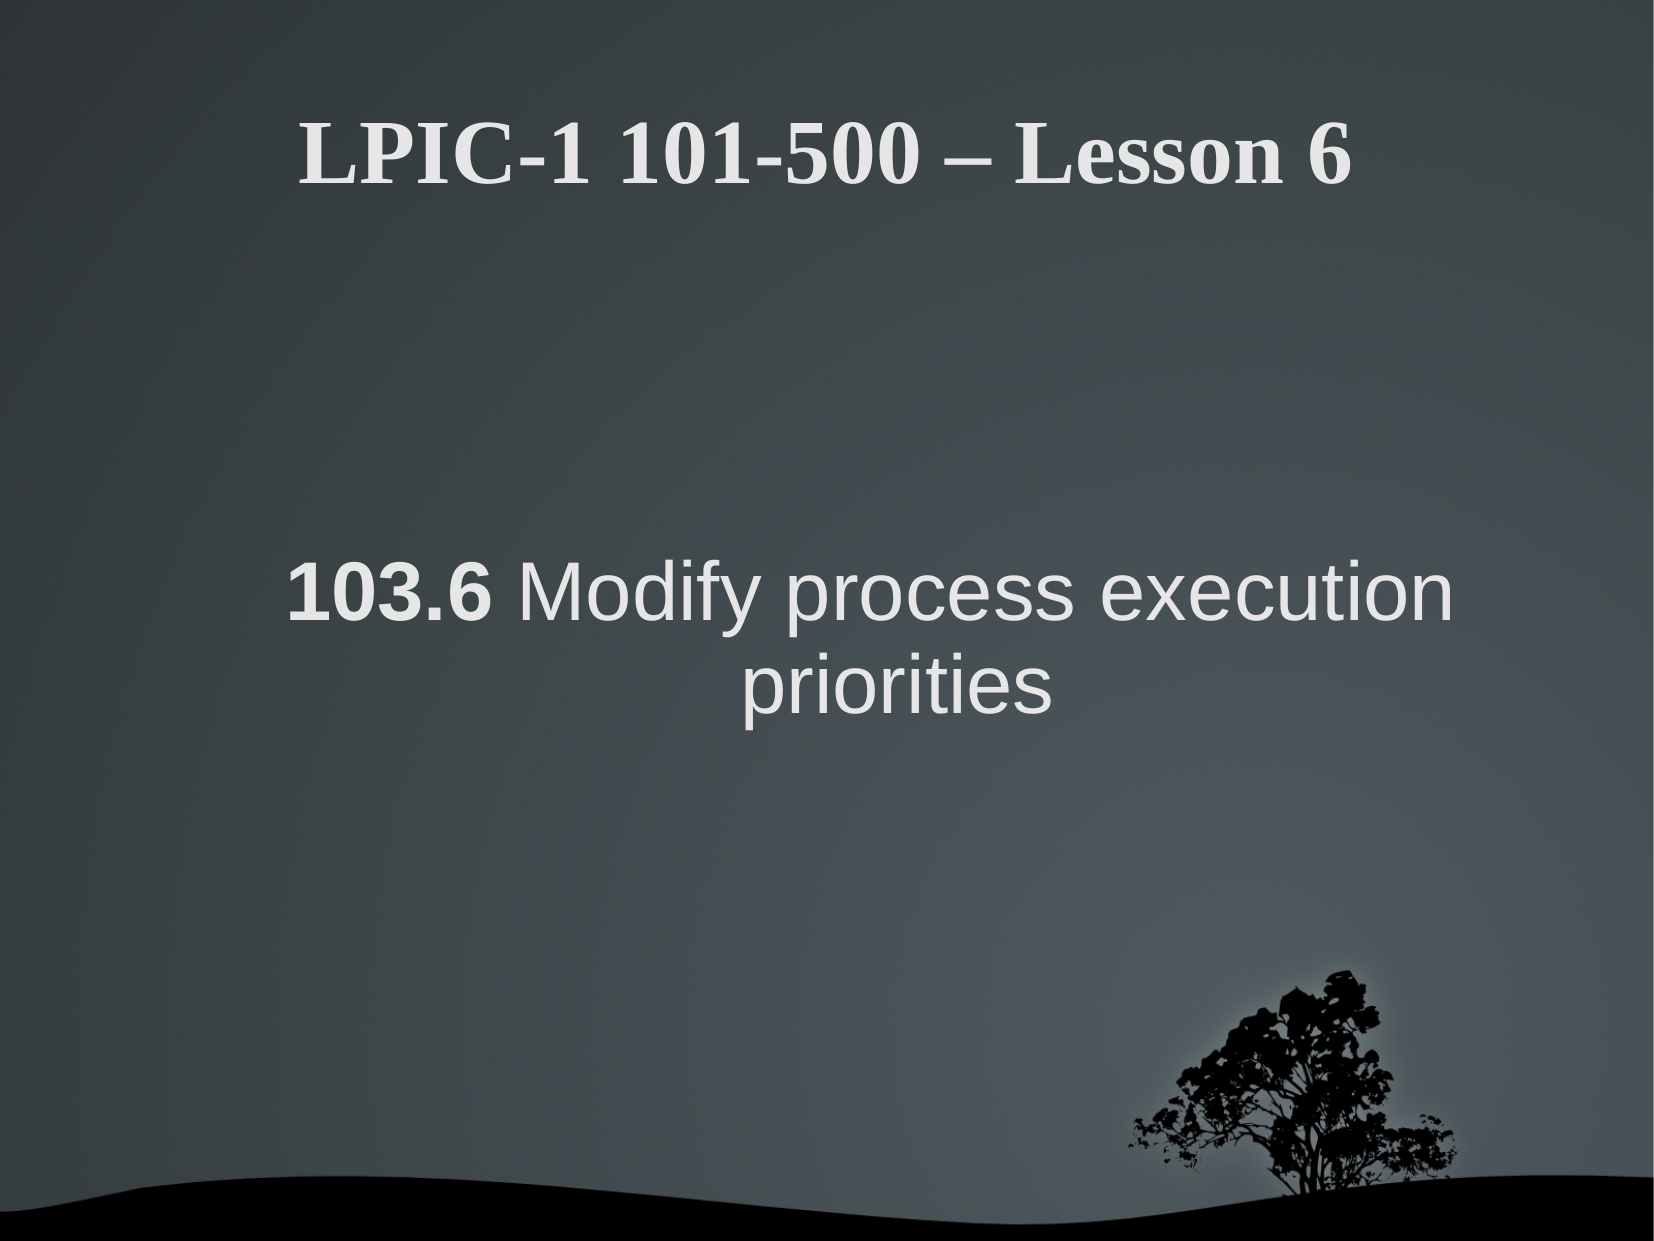

# LPIC-1 101-500 – Lesson 6
103.6 Modify process execution priorities